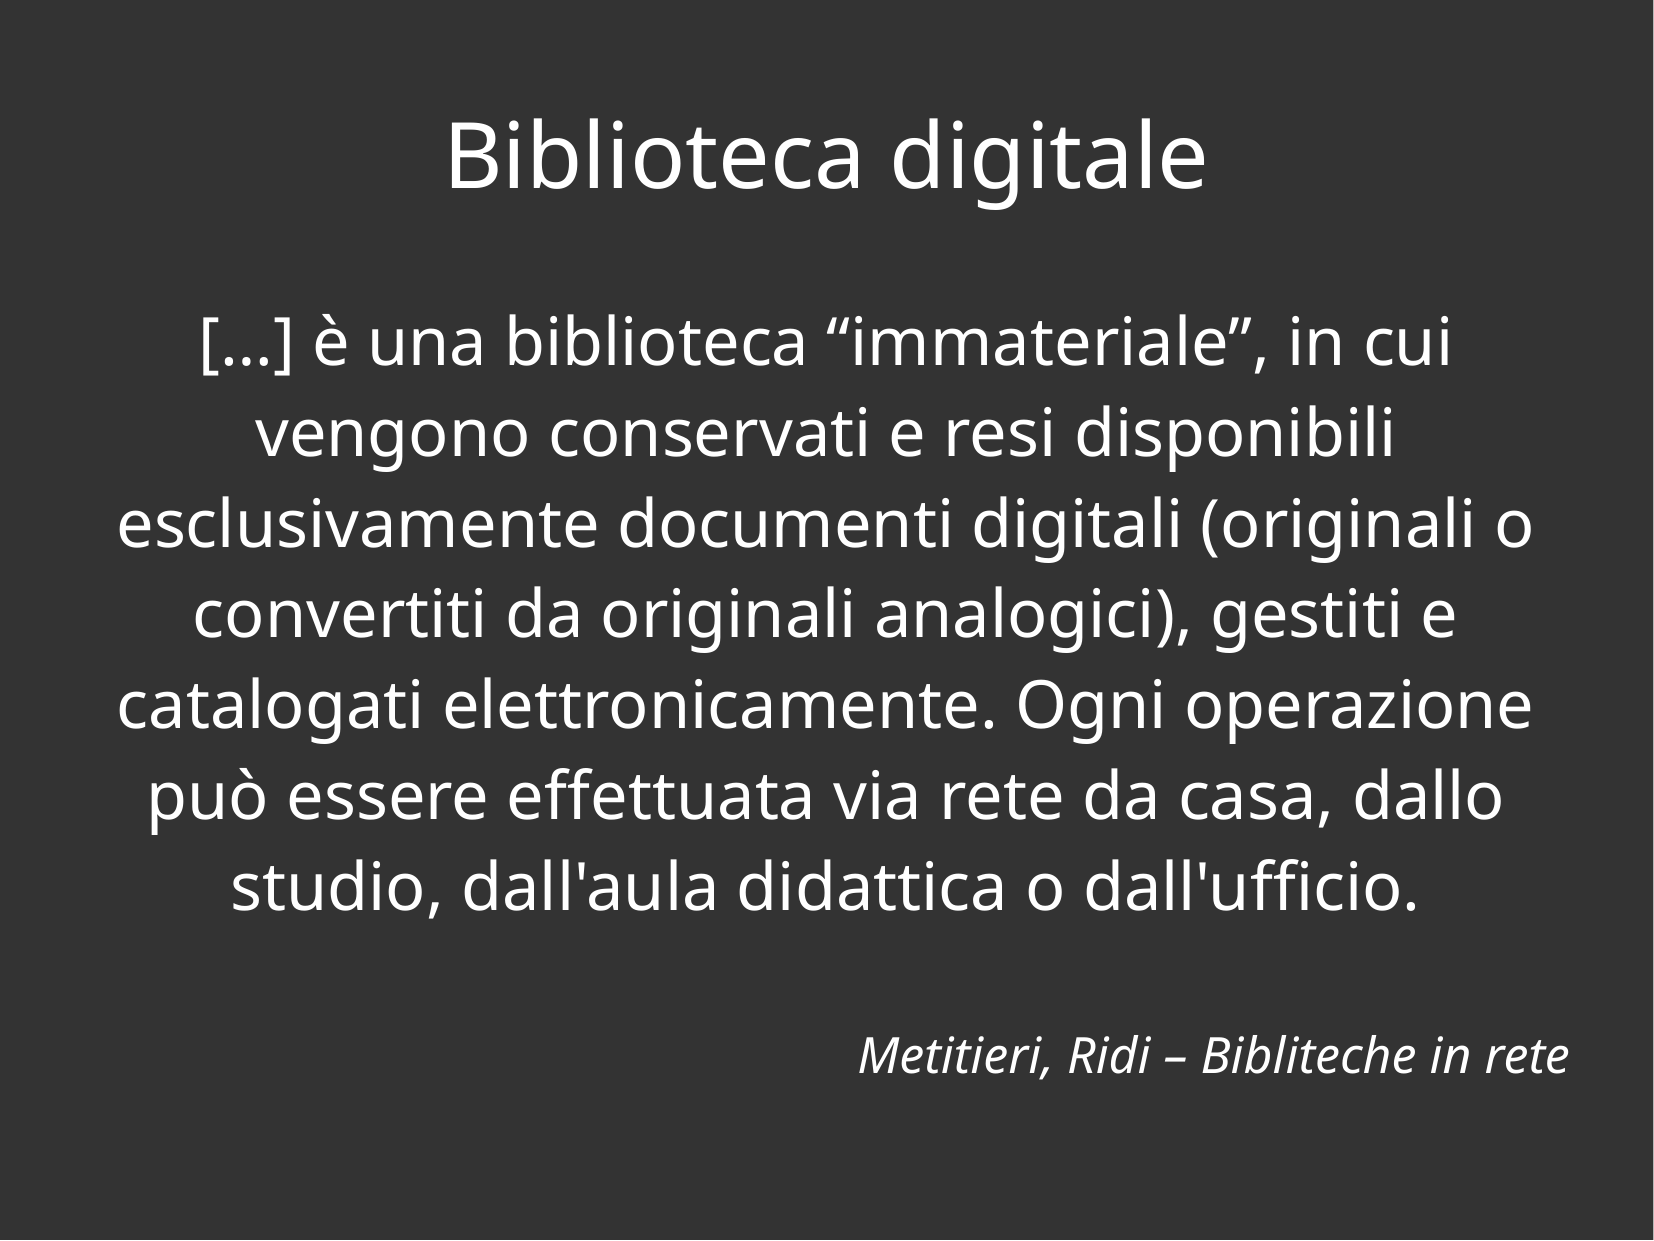

# Biblioteca digitale
[…] è una biblioteca “immateriale”, in cui vengono conservati e resi disponibili esclusivamente documenti digitali (originali o convertiti da originali analogici), gestiti e catalogati elettronicamente. Ogni operazione può essere effettuata via rete da casa, dallo studio, dall'aula didattica o dall'ufficio.
Metitieri, Ridi – Bibliteche in rete